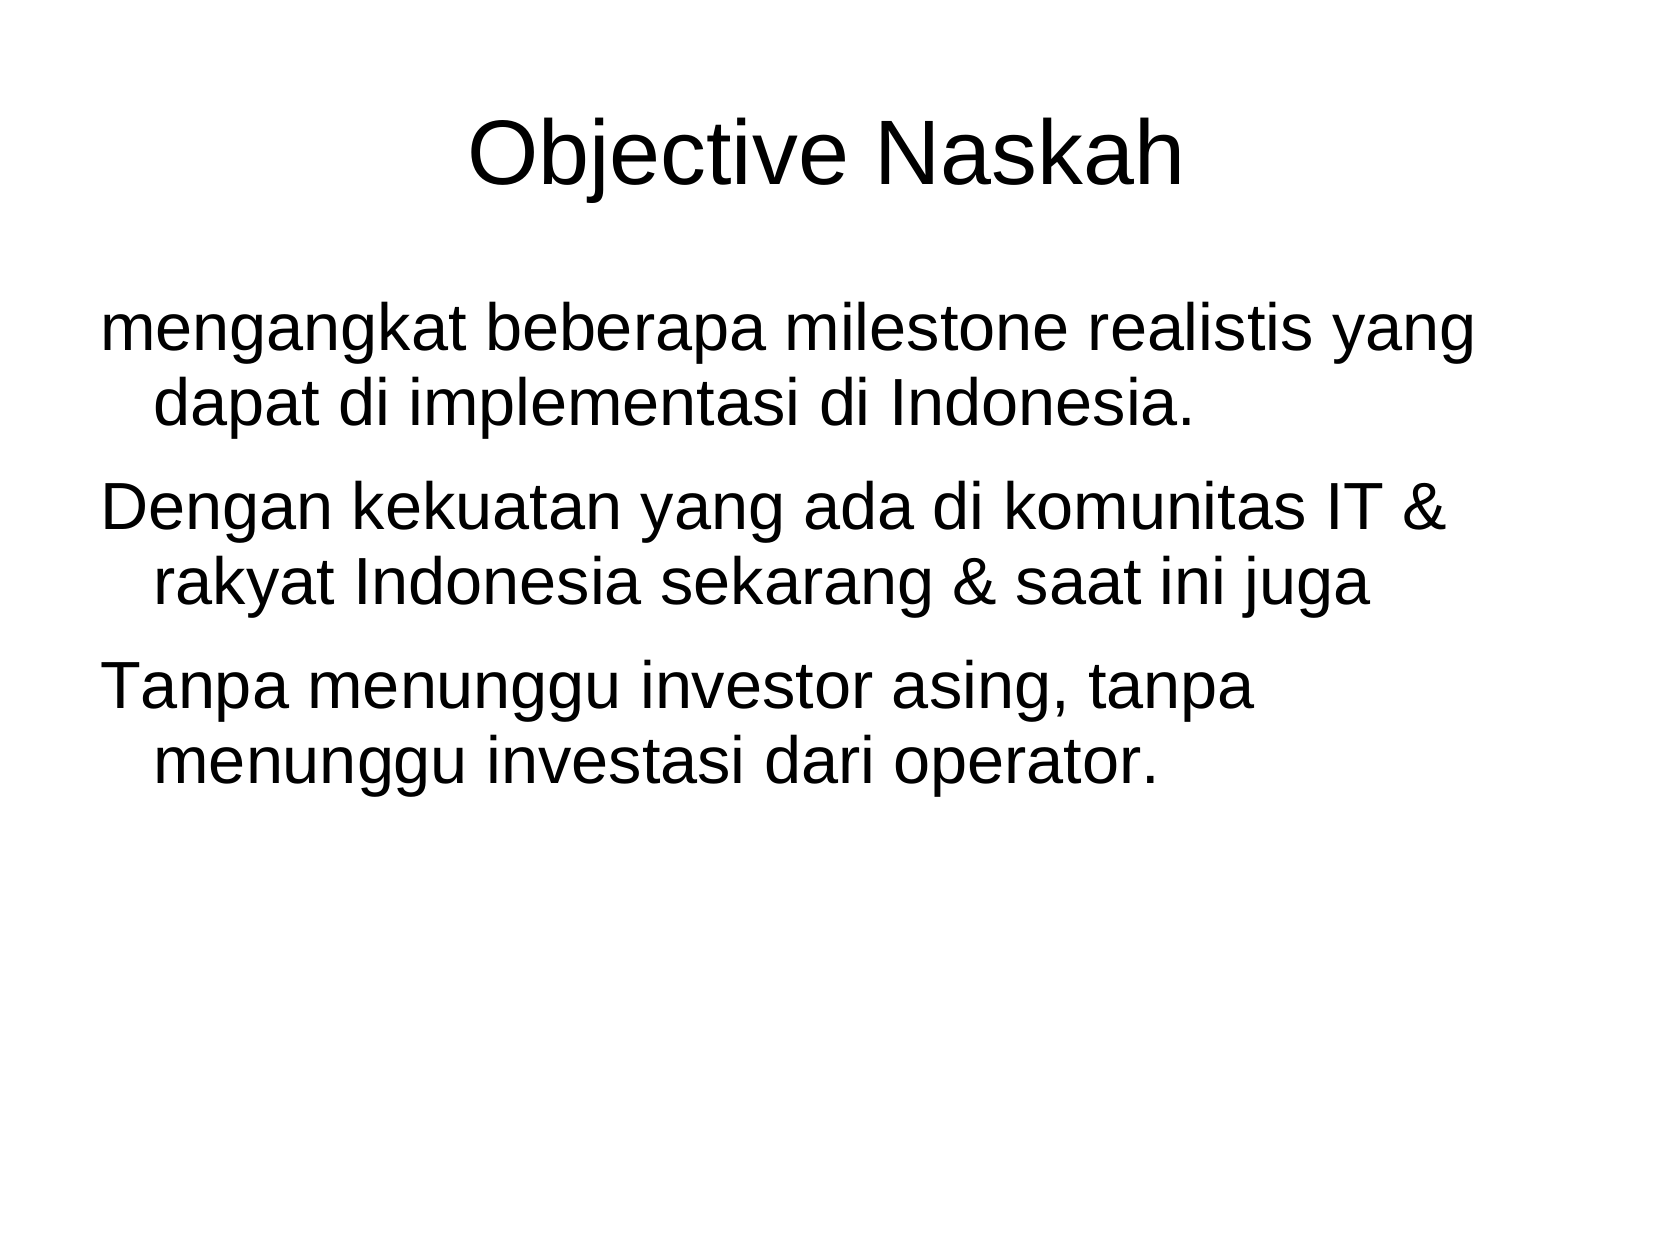

# Objective Naskah
mengangkat beberapa milestone realistis yang dapat di implementasi di Indonesia.
Dengan kekuatan yang ada di komunitas IT & rakyat Indonesia sekarang & saat ini juga
Tanpa menunggu investor asing, tanpa menunggu investasi dari operator.